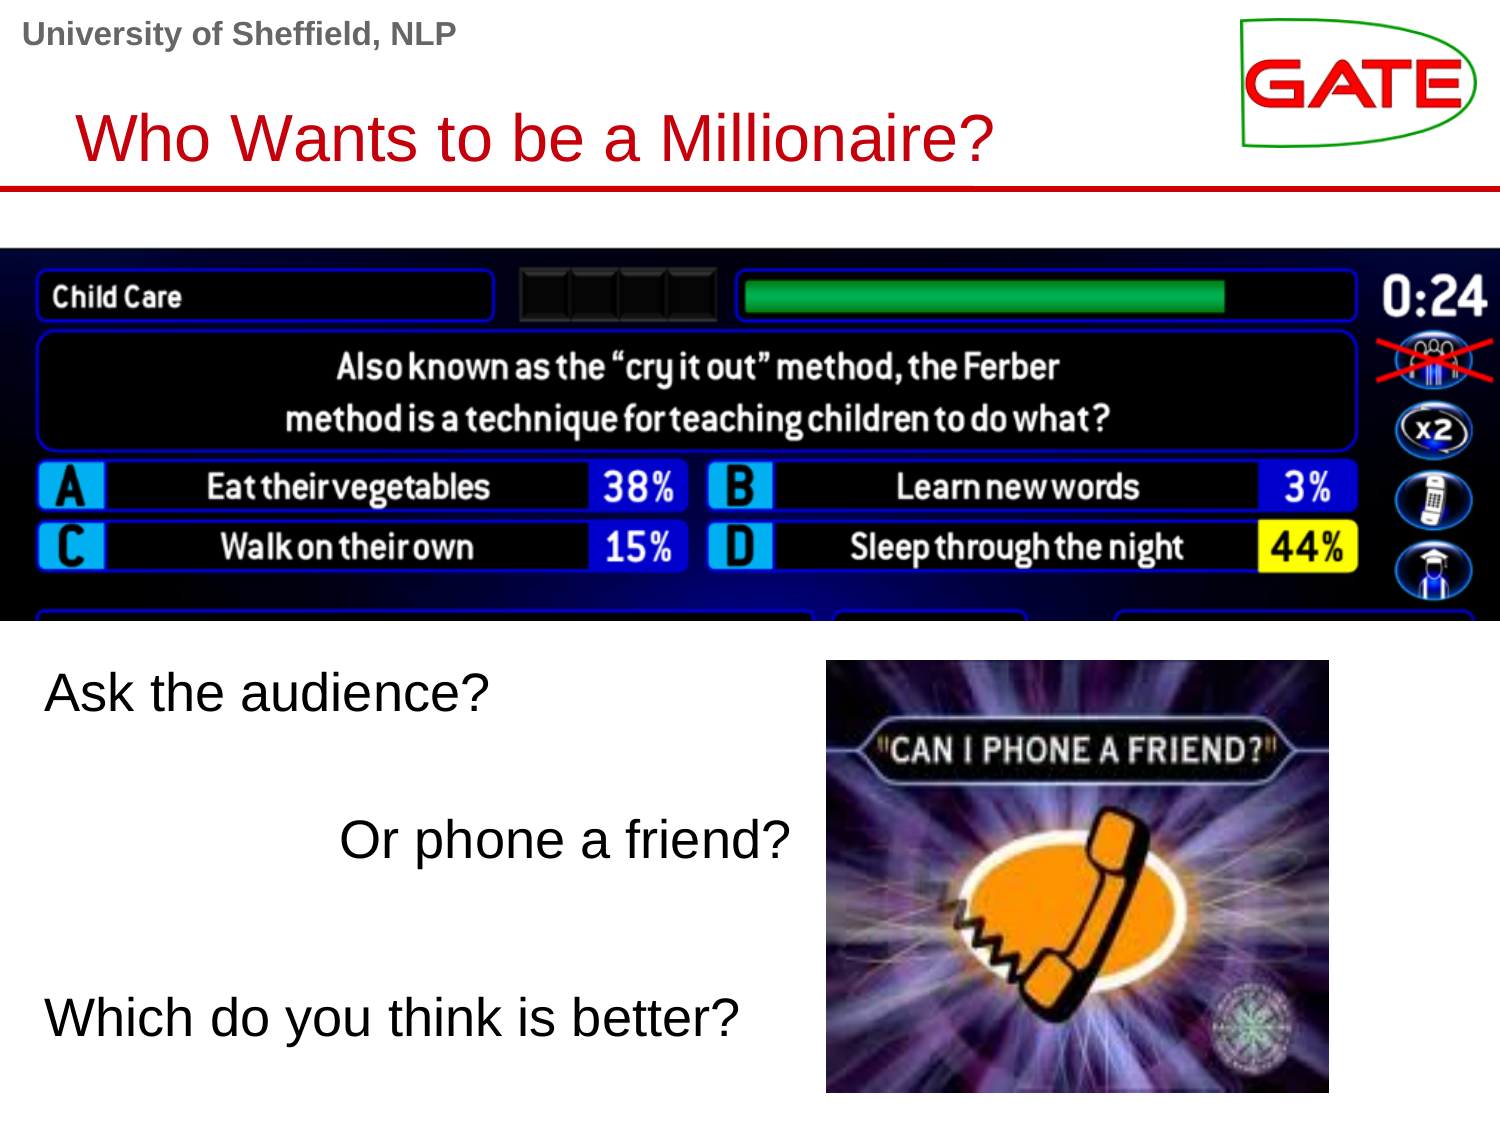

# Who Wants to be a Millionaire?
Ask the audience?
Or phone a friend?
Which do you think is better?